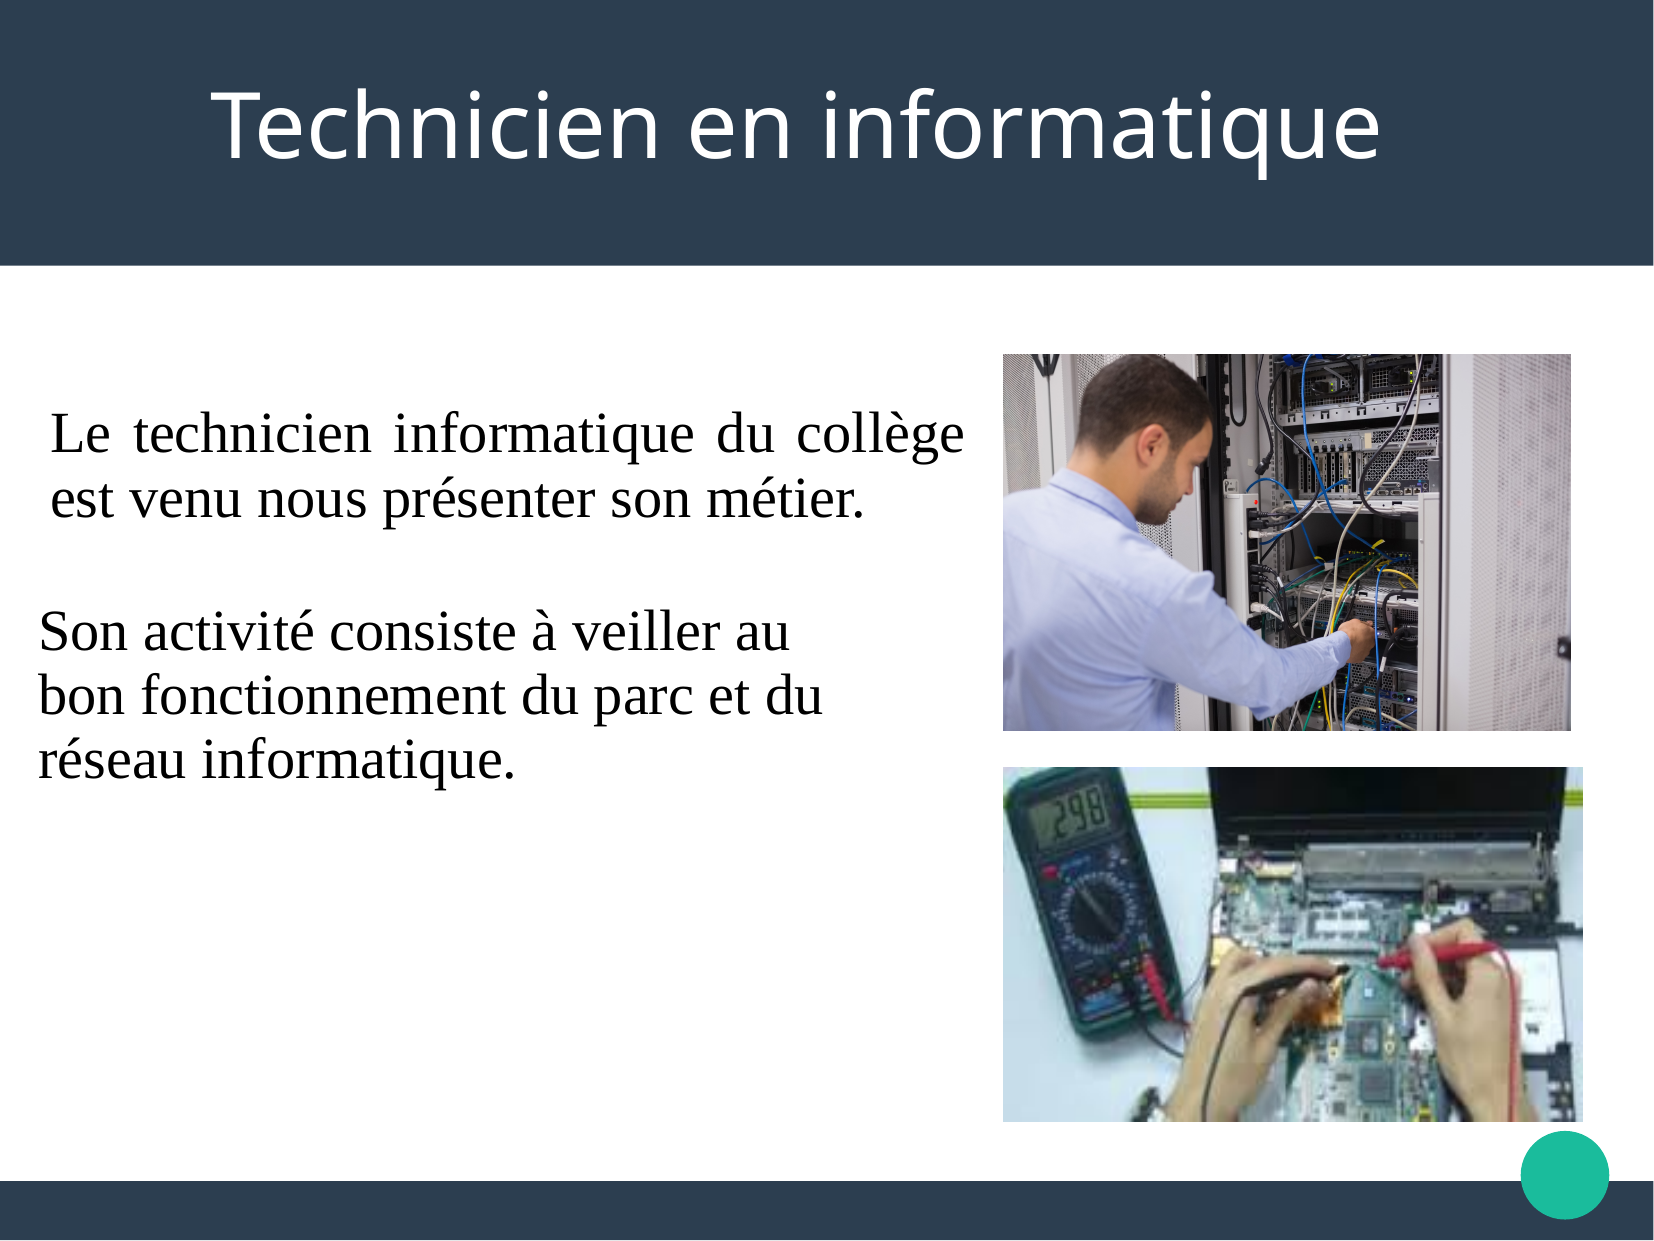

Technicien en informatique
Le technicien informatique du collège est venu nous présenter son métier.
Son activité consiste à veiller au
bon fonctionnement du parc et du
réseau informatique.